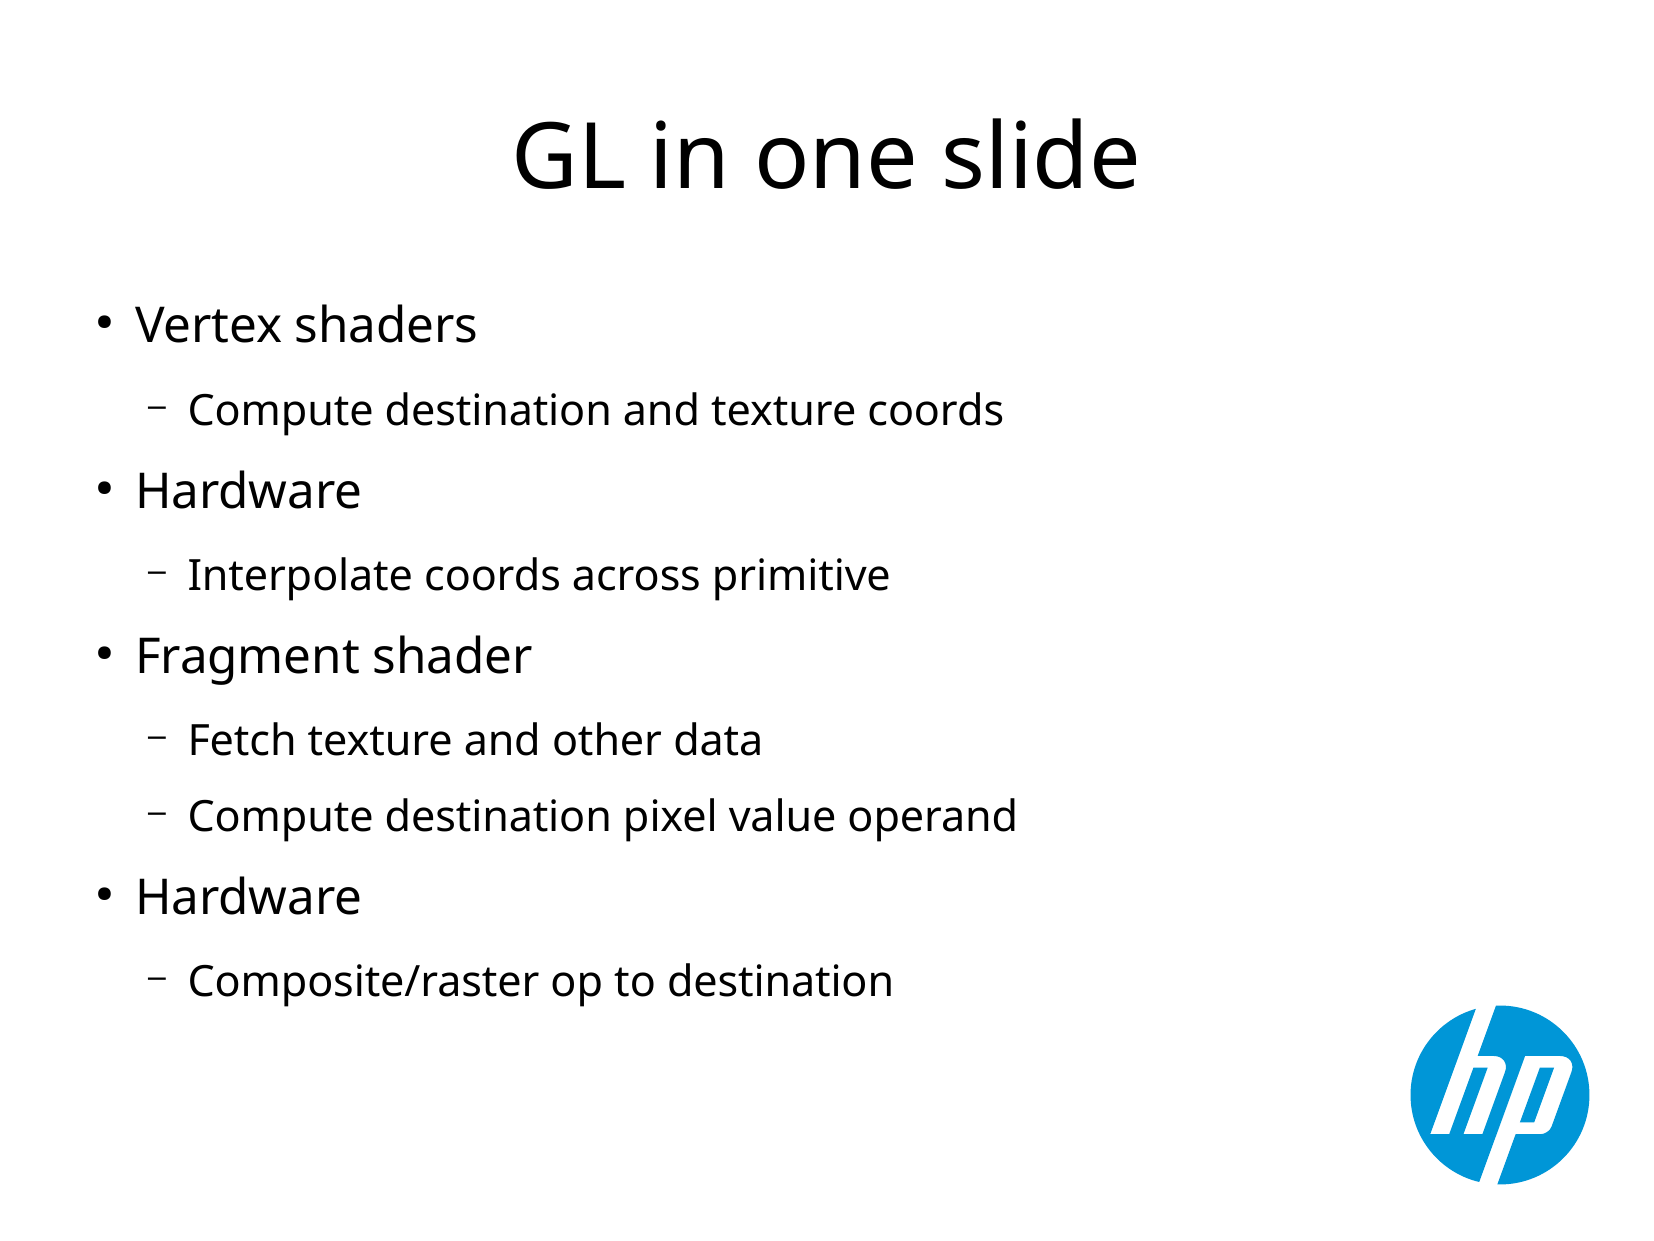

# GL in one slide
Vertex shaders
Compute destination and texture coords
Hardware
Interpolate coords across primitive
Fragment shader
Fetch texture and other data
Compute destination pixel value operand
Hardware
Composite/raster op to destination